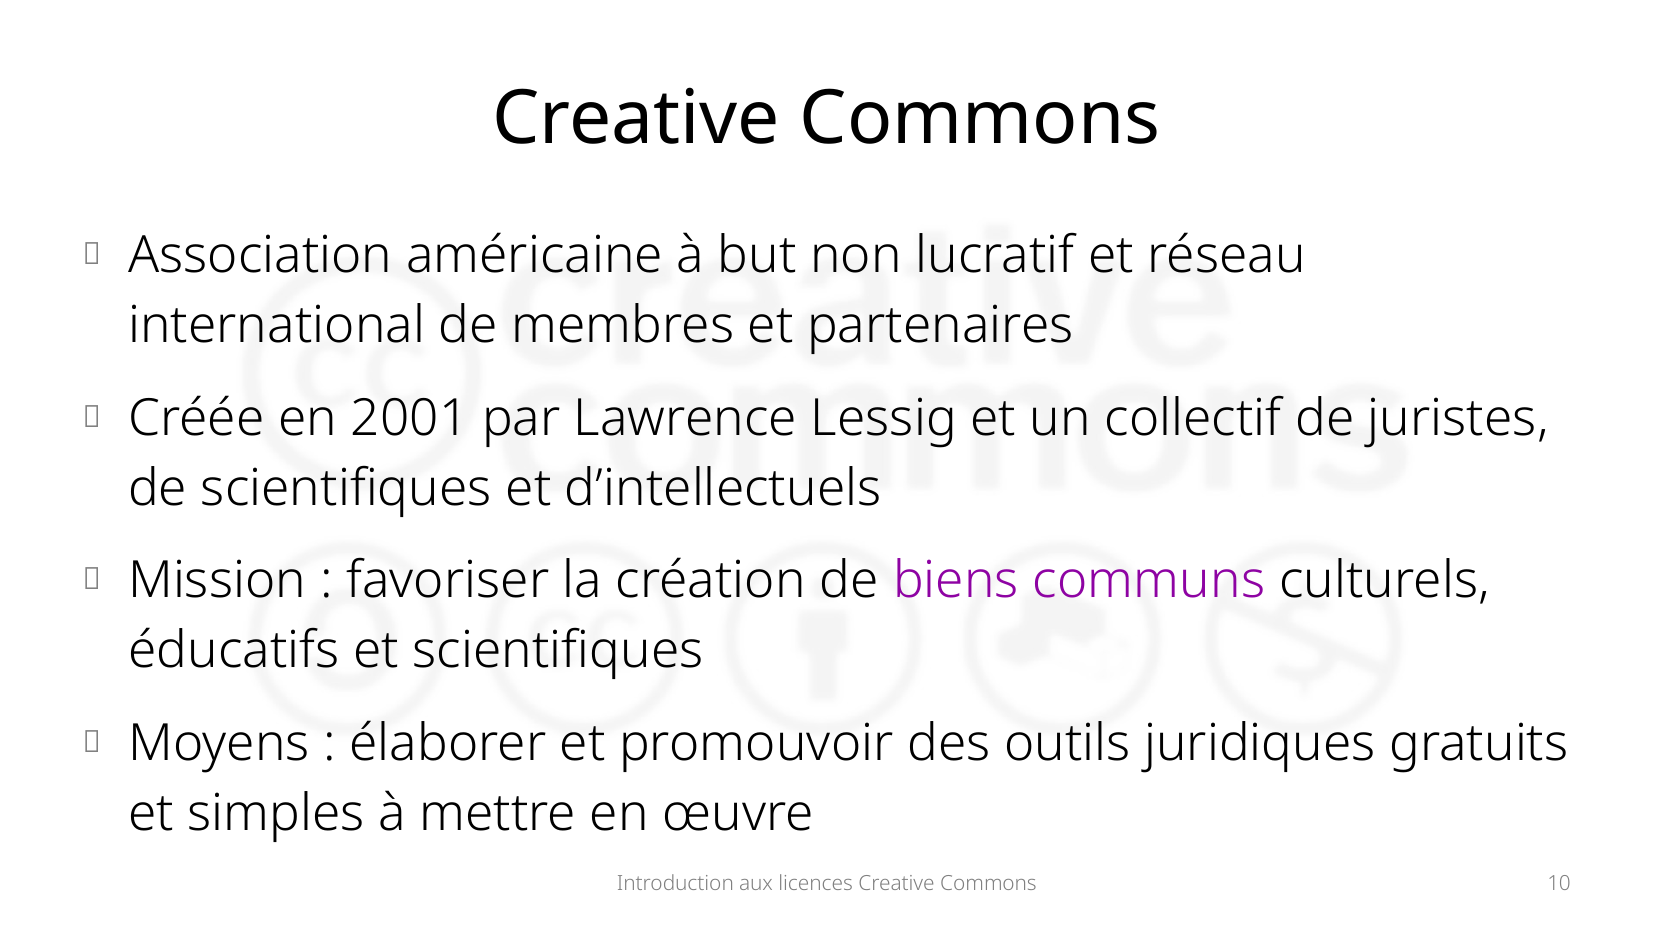

# Creative Commons
Association américaine à but non lucratif et réseau international de membres et partenaires
Créée en 2001 par Lawrence Lessig et un collectif de juristes, de scientifiques et d’intellectuels
Mission : favoriser la création de biens communs culturels, éducatifs et scientifiques
Moyens : élaborer et promouvoir des outils juridiques gratuits et simples à mettre en œuvre
Introduction aux licences Creative Commons
10